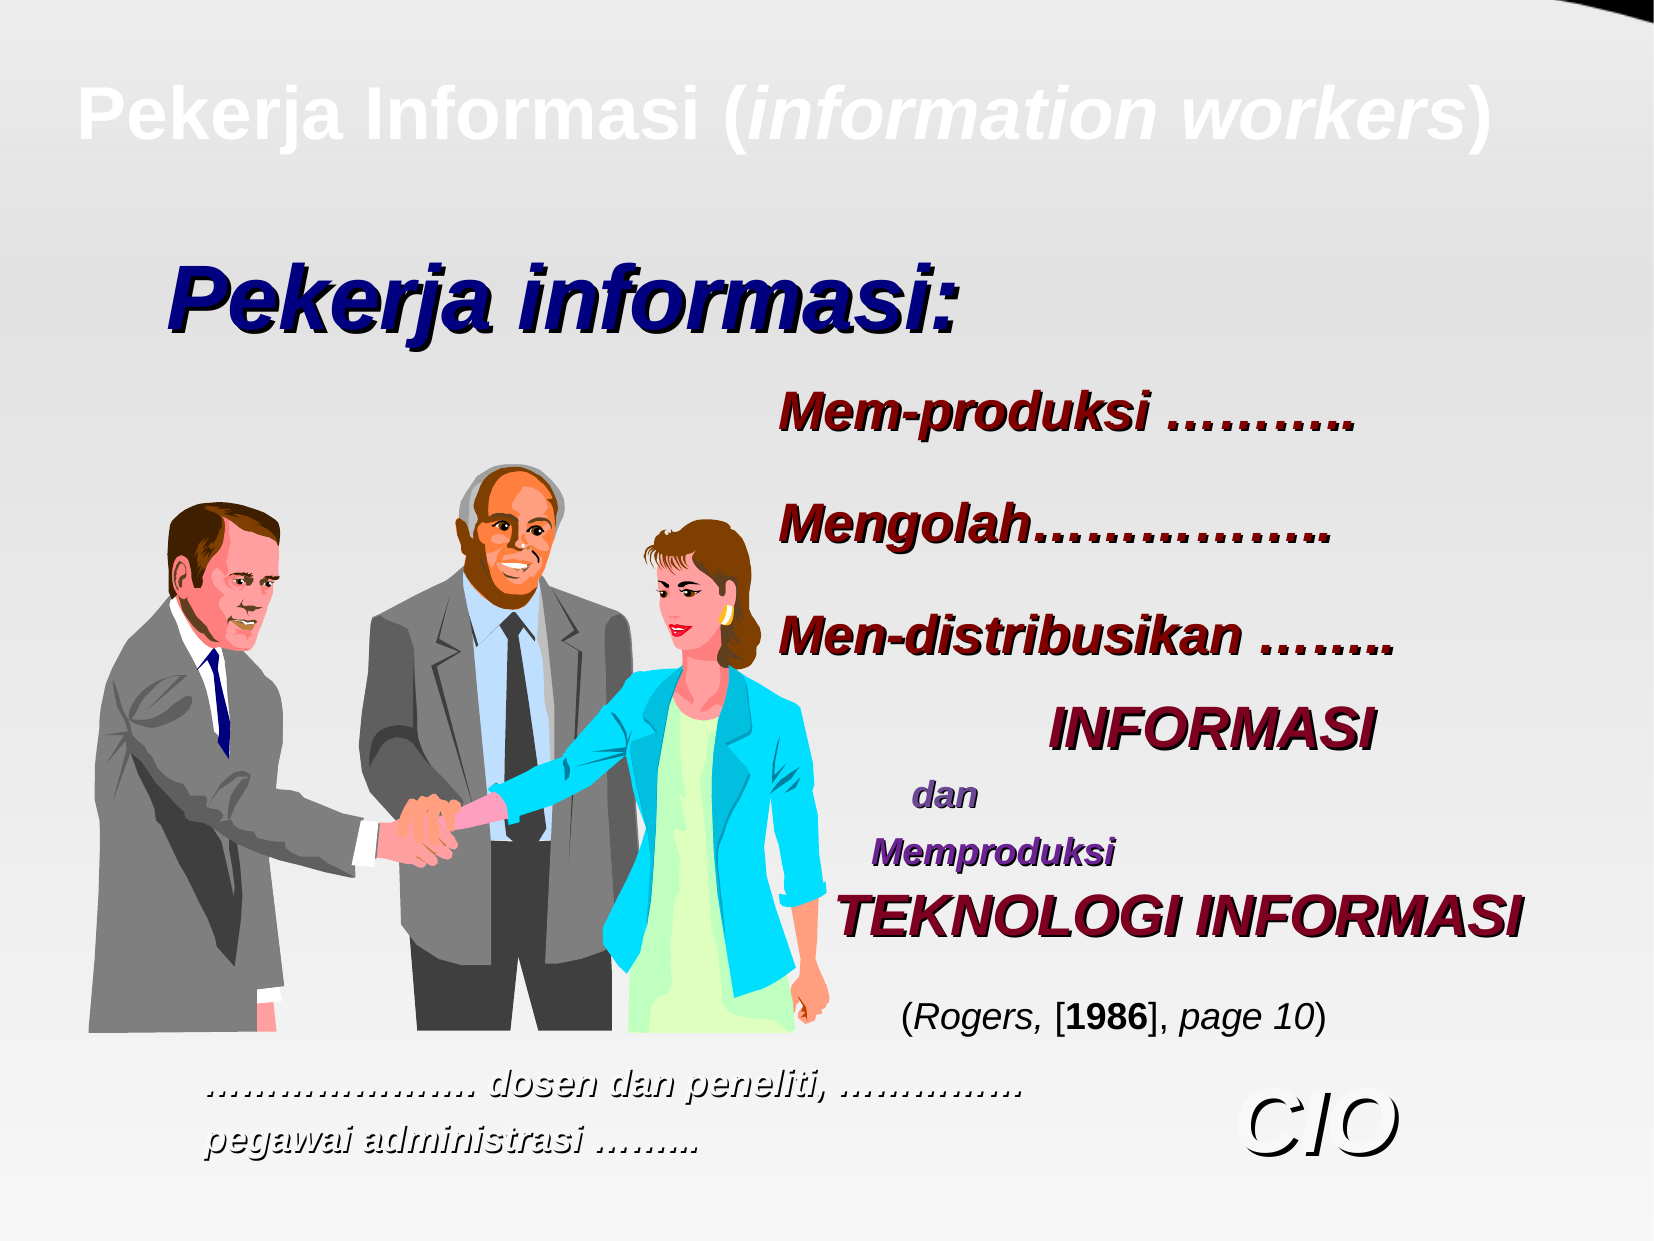

# Pekerja Informasi (information workers)‏
Pekerja informasi:
Mem-produksi ………..
Mengolah……………..
Men-distribusikan ……..
INFORMASI
dan
Memproduksi
TEKNOLOGI INFORMASI
(Rogers, [1986], page 10)‏
CIO
…………………. dosen dan peneliti, ……………pegawai administrasi ……...